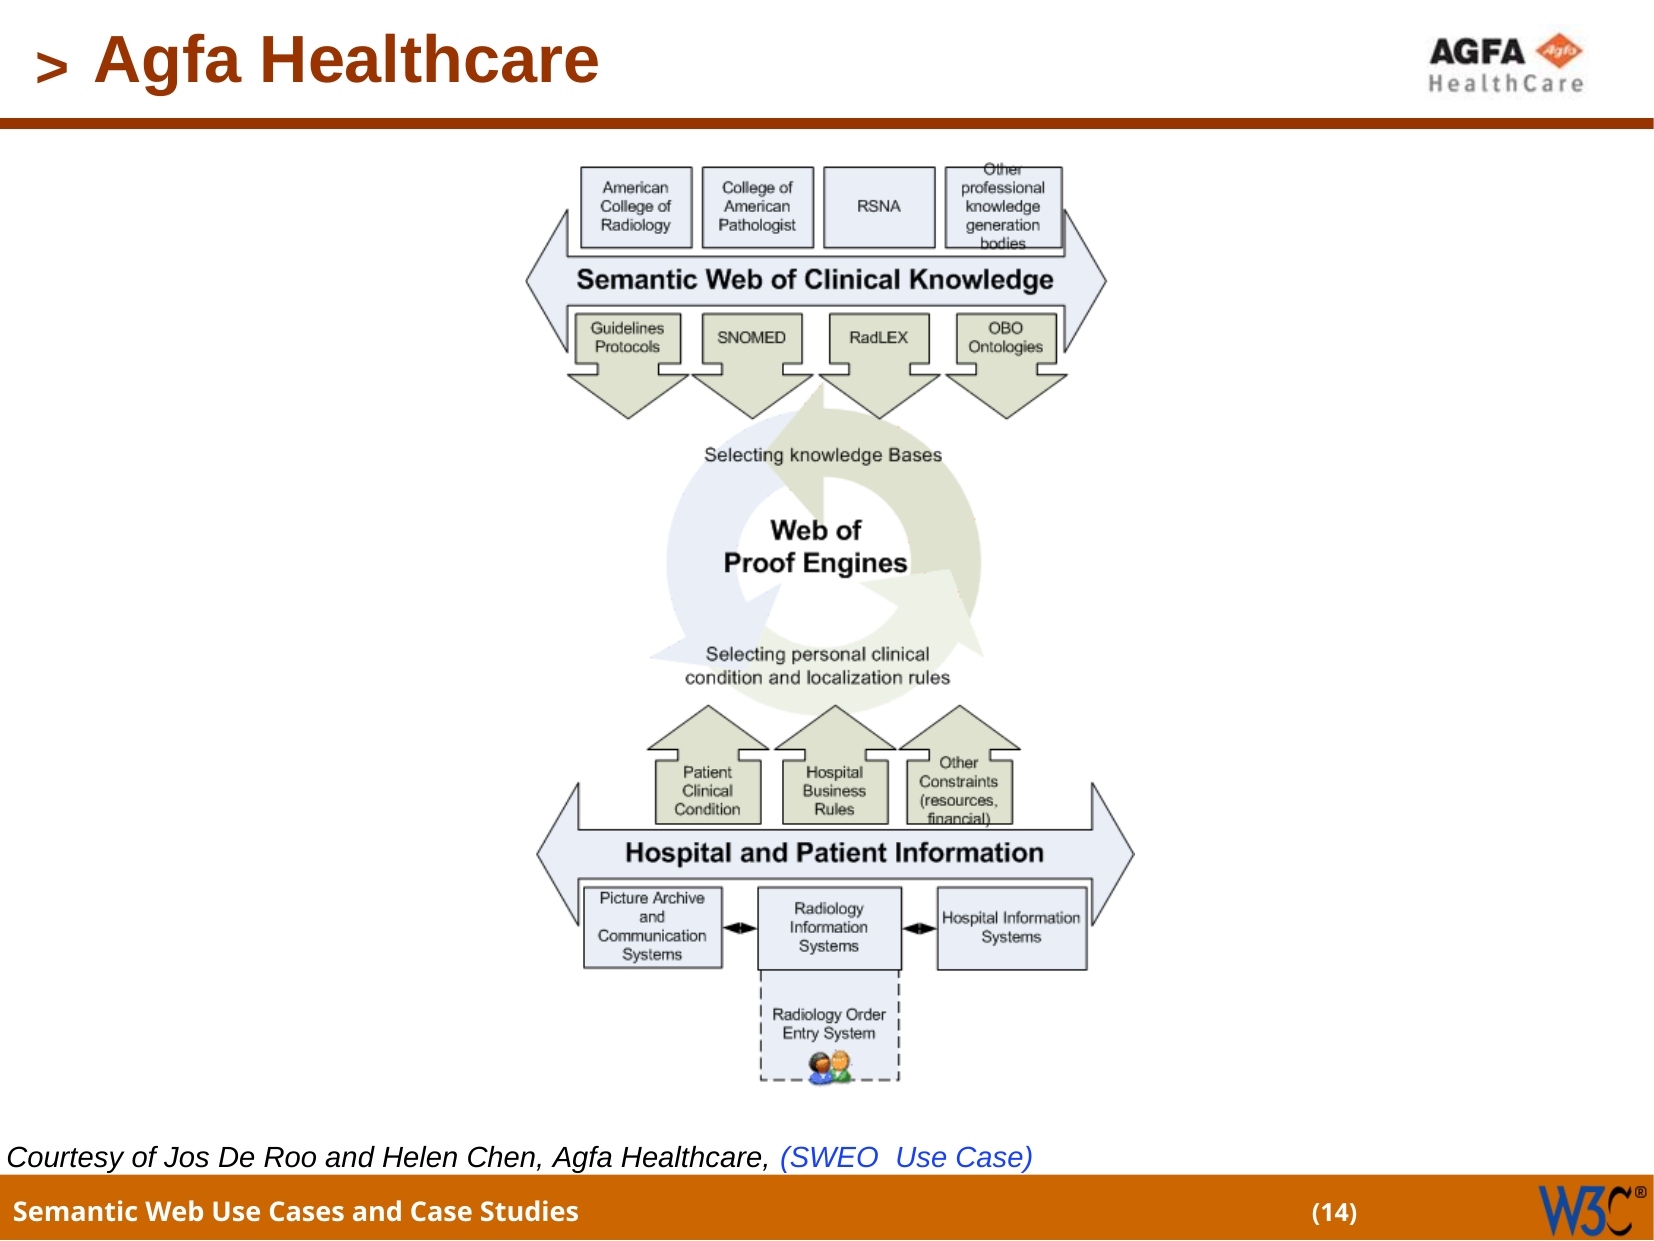

# Agfa Healthcare
Courtesy of Jos De Roo and Helen Chen, Agfa Healthcare, (SWEO Use Case)